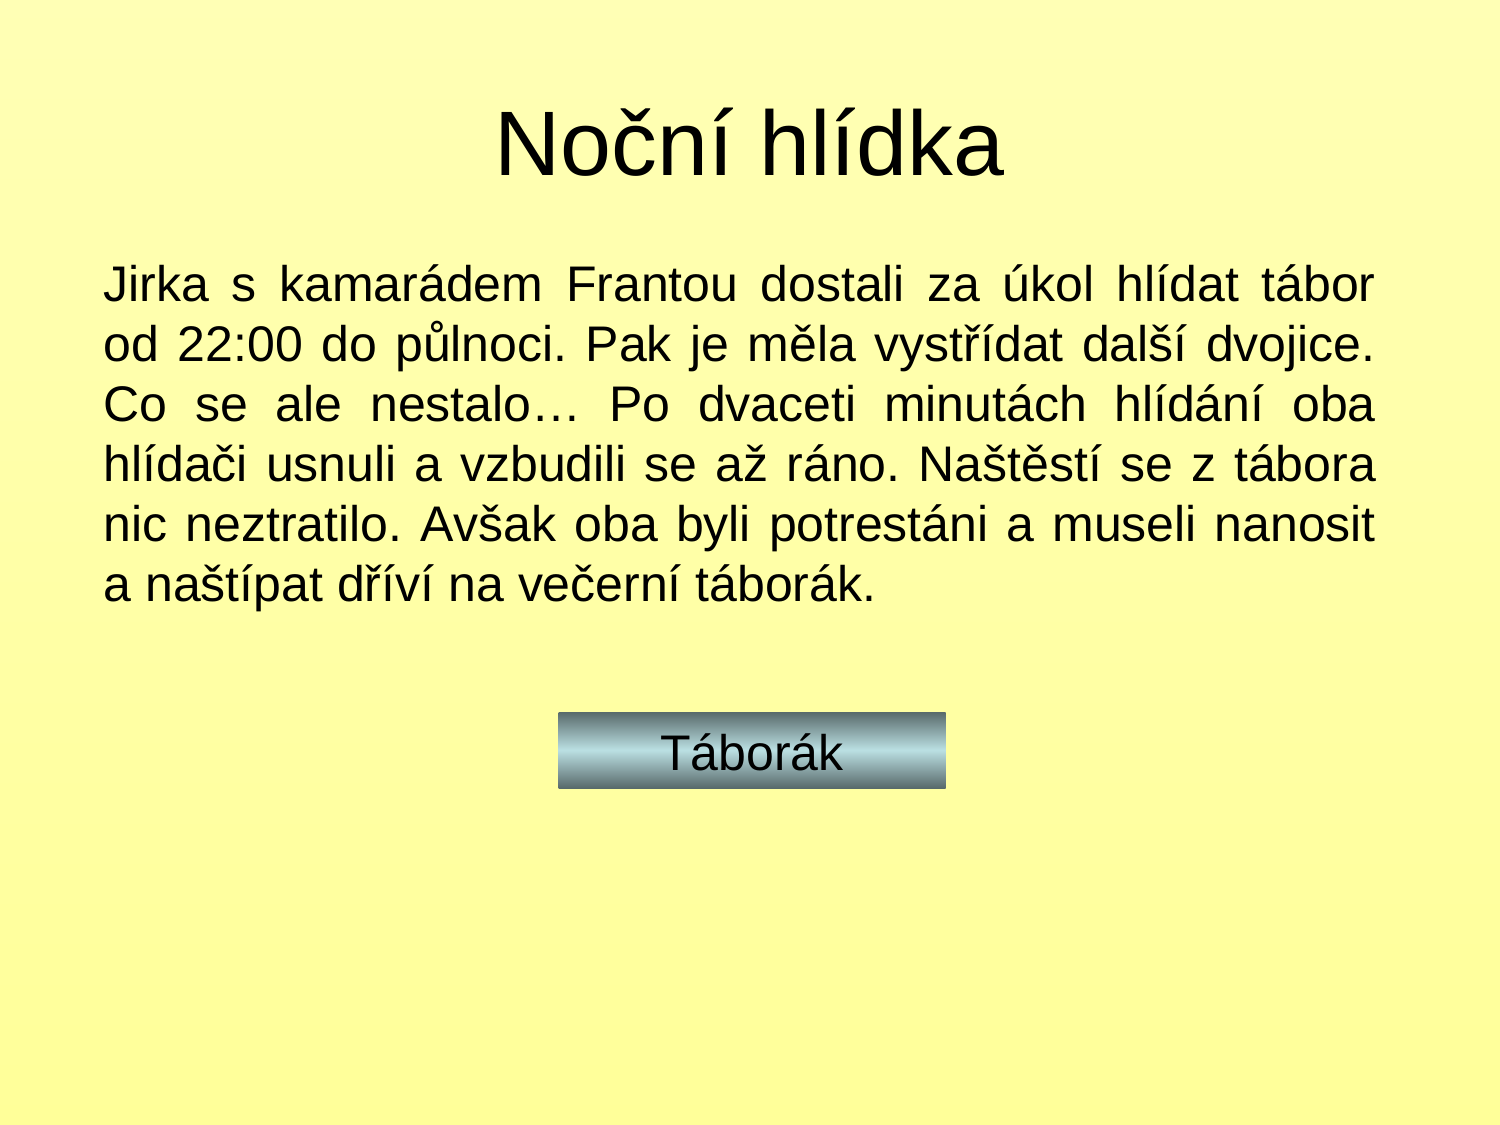

# Noční hlídka
Jirka s kamarádem Frantou dostali za úkol hlídat tábor od 22:00 do půlnoci. Pak je měla vystřídat další dvojice. Co se ale nestalo… Po dvaceti minutách hlídání oba hlídači usnuli a vzbudili se až ráno. Naštěstí se z tábora nic neztratilo. Avšak oba byli potrestáni a museli nanosit a naštípat dříví na večerní táborák.
Táborák